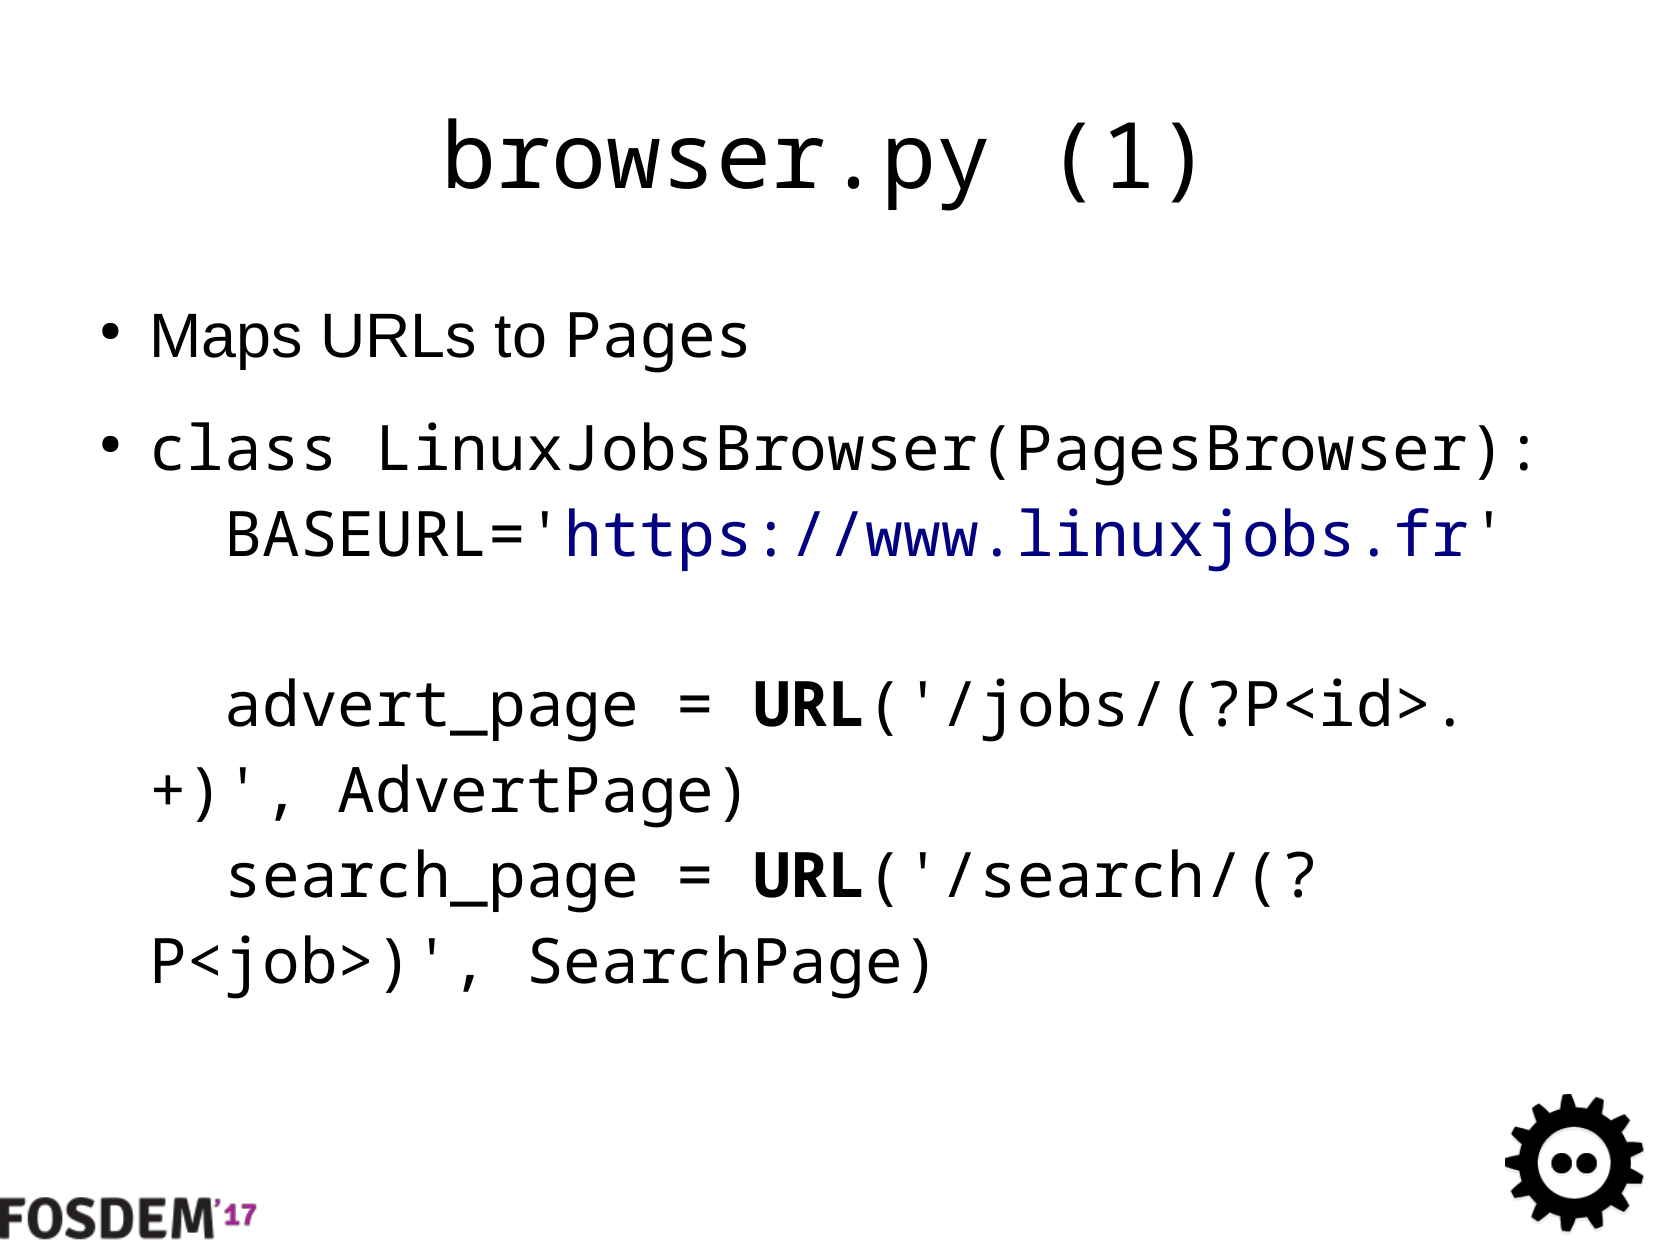

# browser.py (1)
Maps URLs to Pages
class LinuxJobsBrowser(PagesBrowser):
 BASEURL='https://www.linuxjobs.fr'
 advert_page = URL('/jobs/(?P<id>.+)', AdvertPage)
 search_page = URL('/search/(?P<job>)', SearchPage)